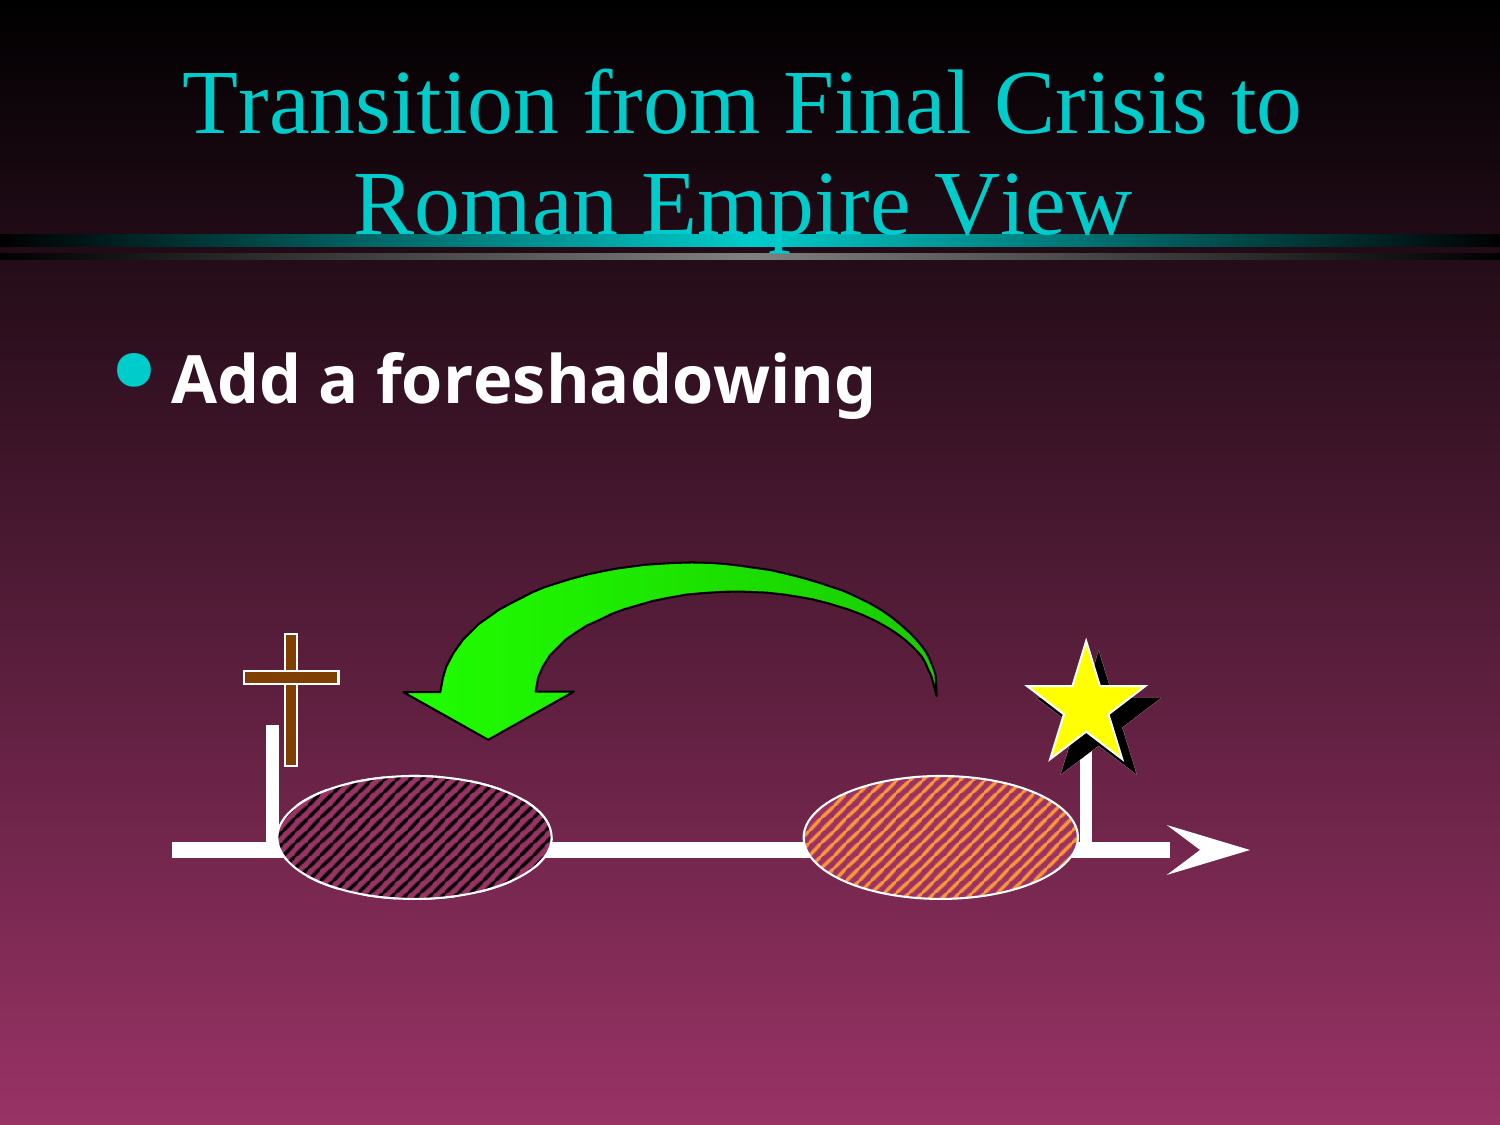

# Transition from Final Crisis to Roman Empire View
Add a foreshadowing